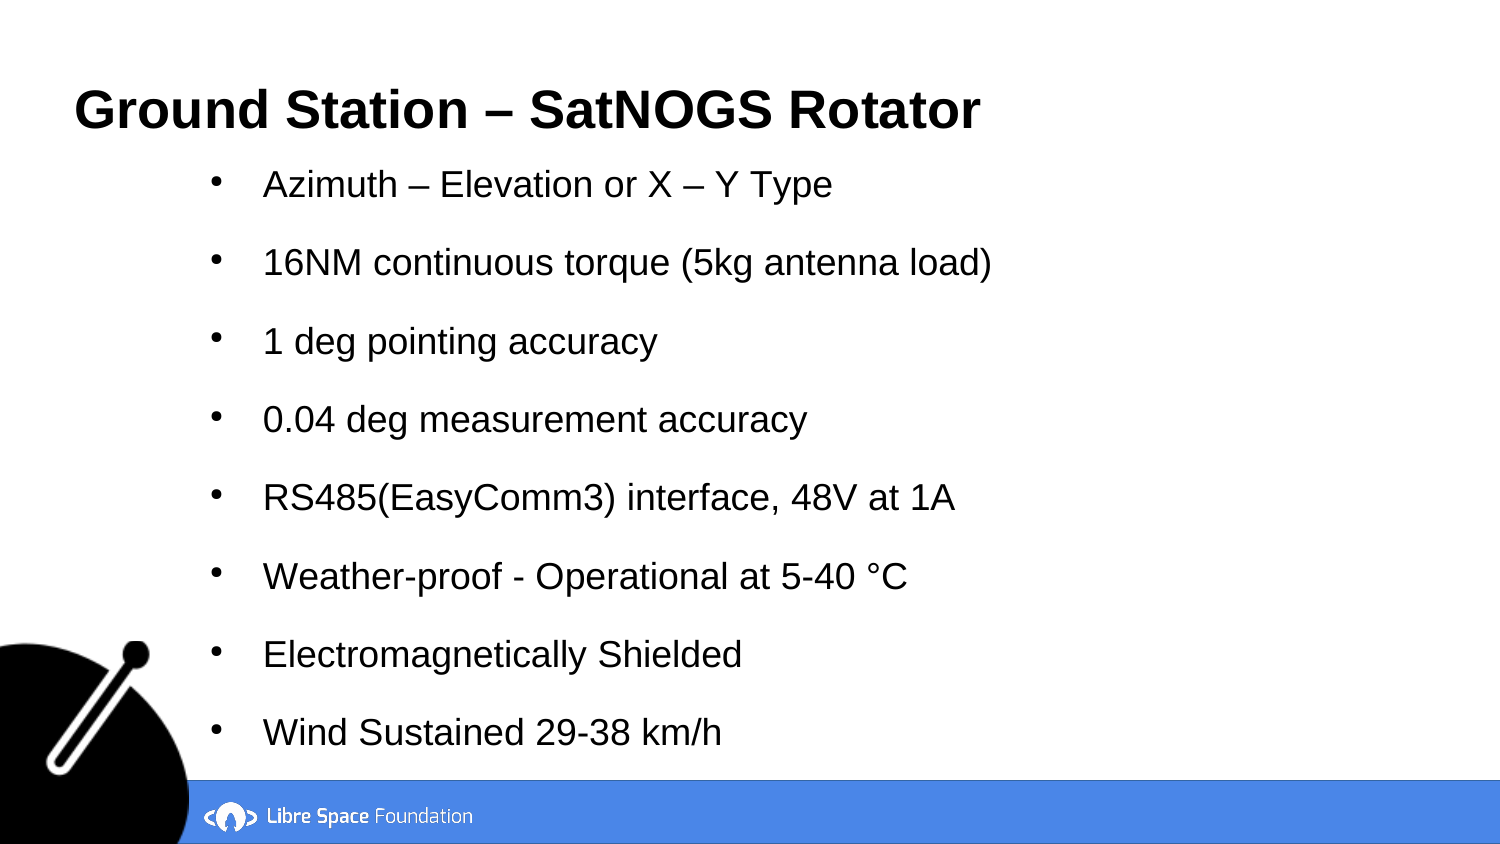

# Ground Station – SatNOGS Rotator
Azimuth – Elevation or X – Y Type
16NM continuous torque (5kg antenna load)
1 deg pointing accuracy
0.04 deg measurement accuracy
RS485(EasyComm3) interface, 48V at 1A
Weather-proof - Operational at 5-40 °C
Electromagnetically Shielded
Wind Sustained 29-38 km/h